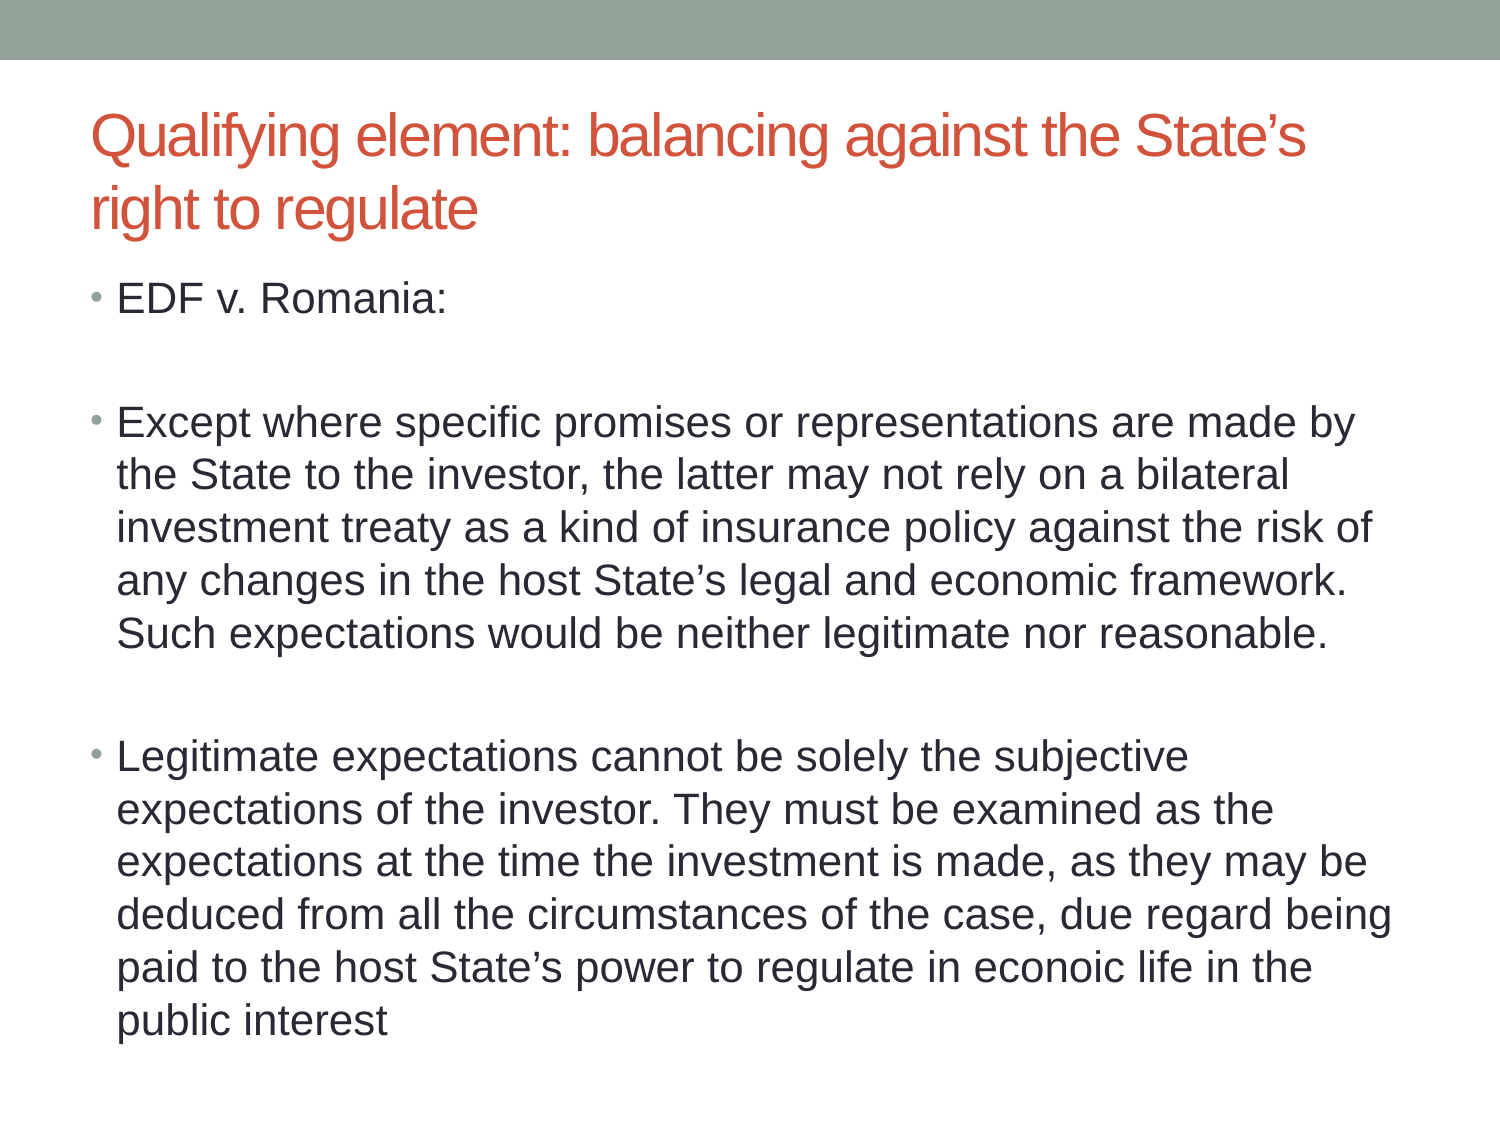

# Qualifying element: balancing against the State’s right to regulate
EDF v. Romania:
Except where specific promises or representations are made by the State to the investor, the latter may not rely on a bilateral investment treaty as a kind of insurance policy against the risk of any changes in the host State’s legal and economic framework. Such expectations would be neither legitimate nor reasonable.
Legitimate expectations cannot be solely the subjective expectations of the investor. They must be examined as the expectations at the time the investment is made, as they may be deduced from all the circumstances of the case, due regard being paid to the host State’s power to regulate in econoic life in the public interest